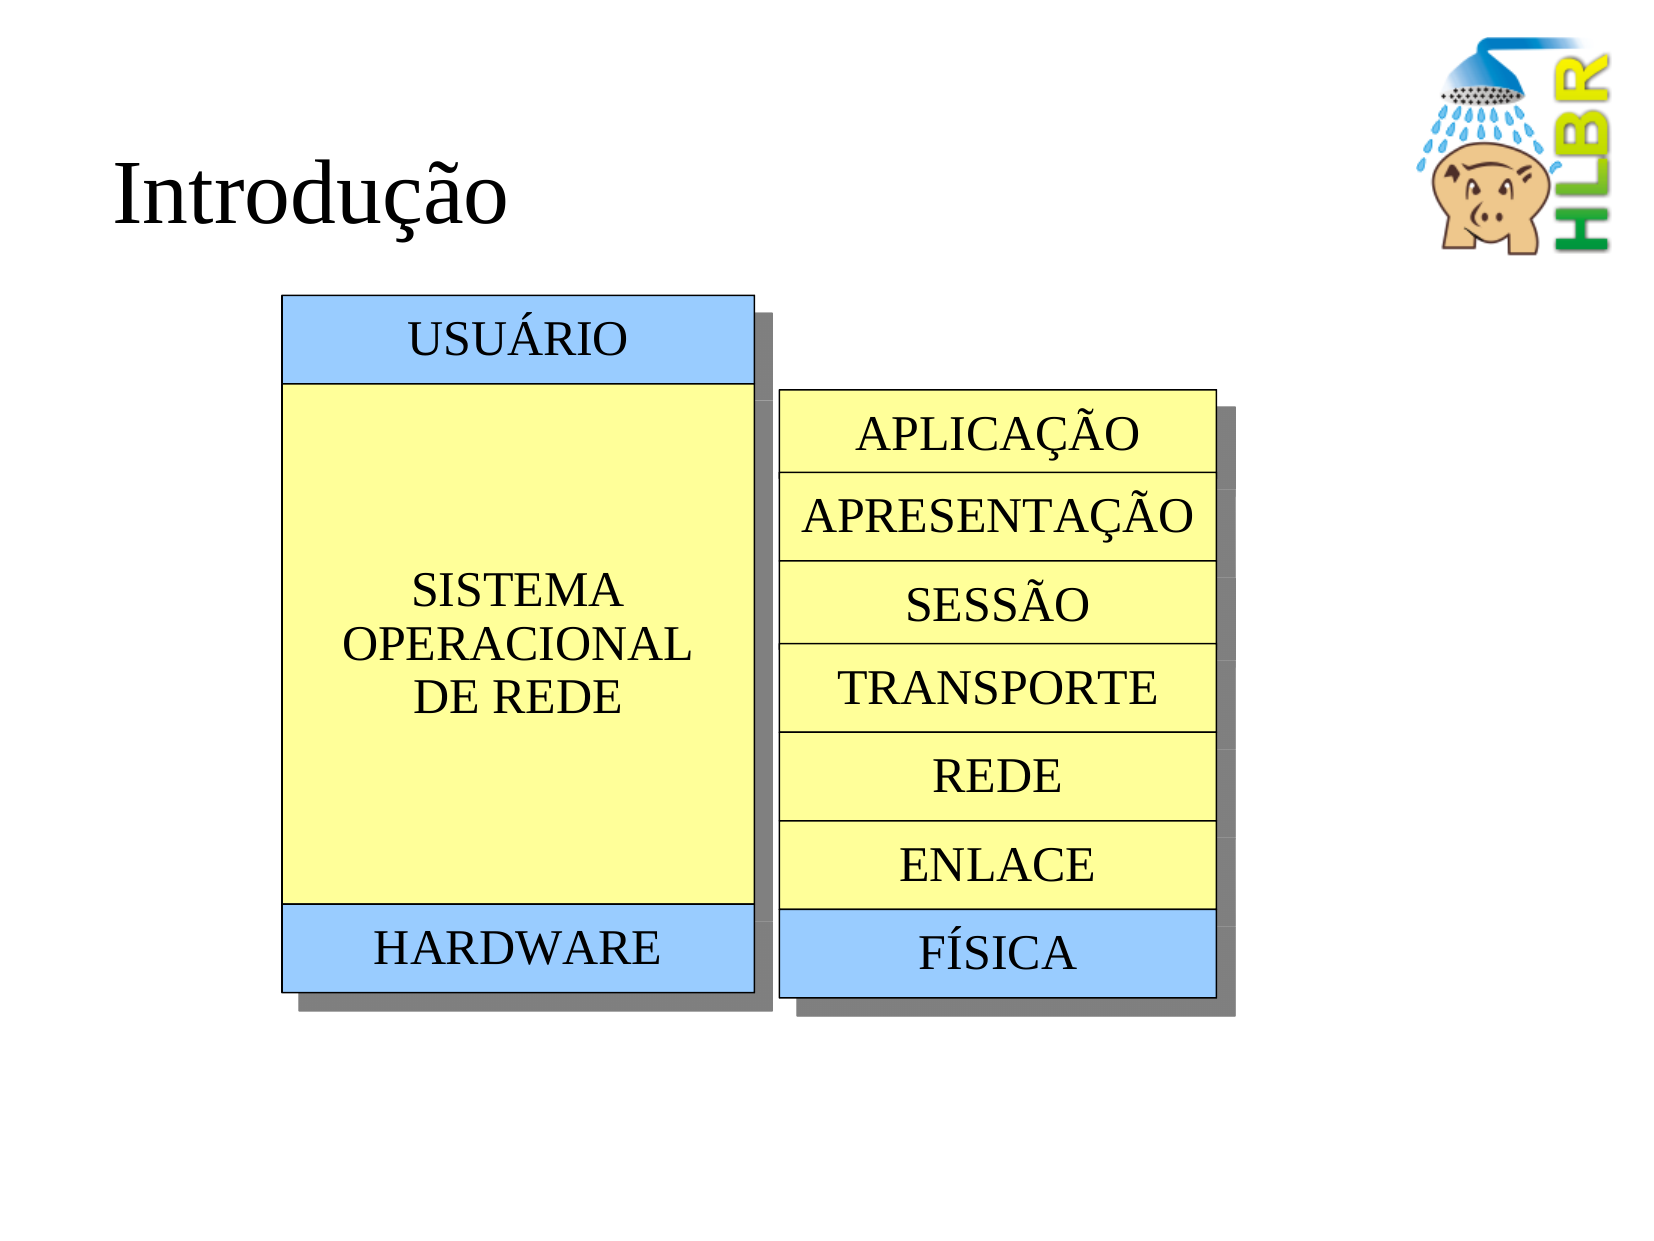

# Introdução
USUÁRIO
SISTEMA
OPERACIONAL
DE REDE
APLICAÇÃO
APRESENTAÇÃO
SESSÃO
TRANSPORTE
REDE
ENLACE
HARDWARE
FÍSICA